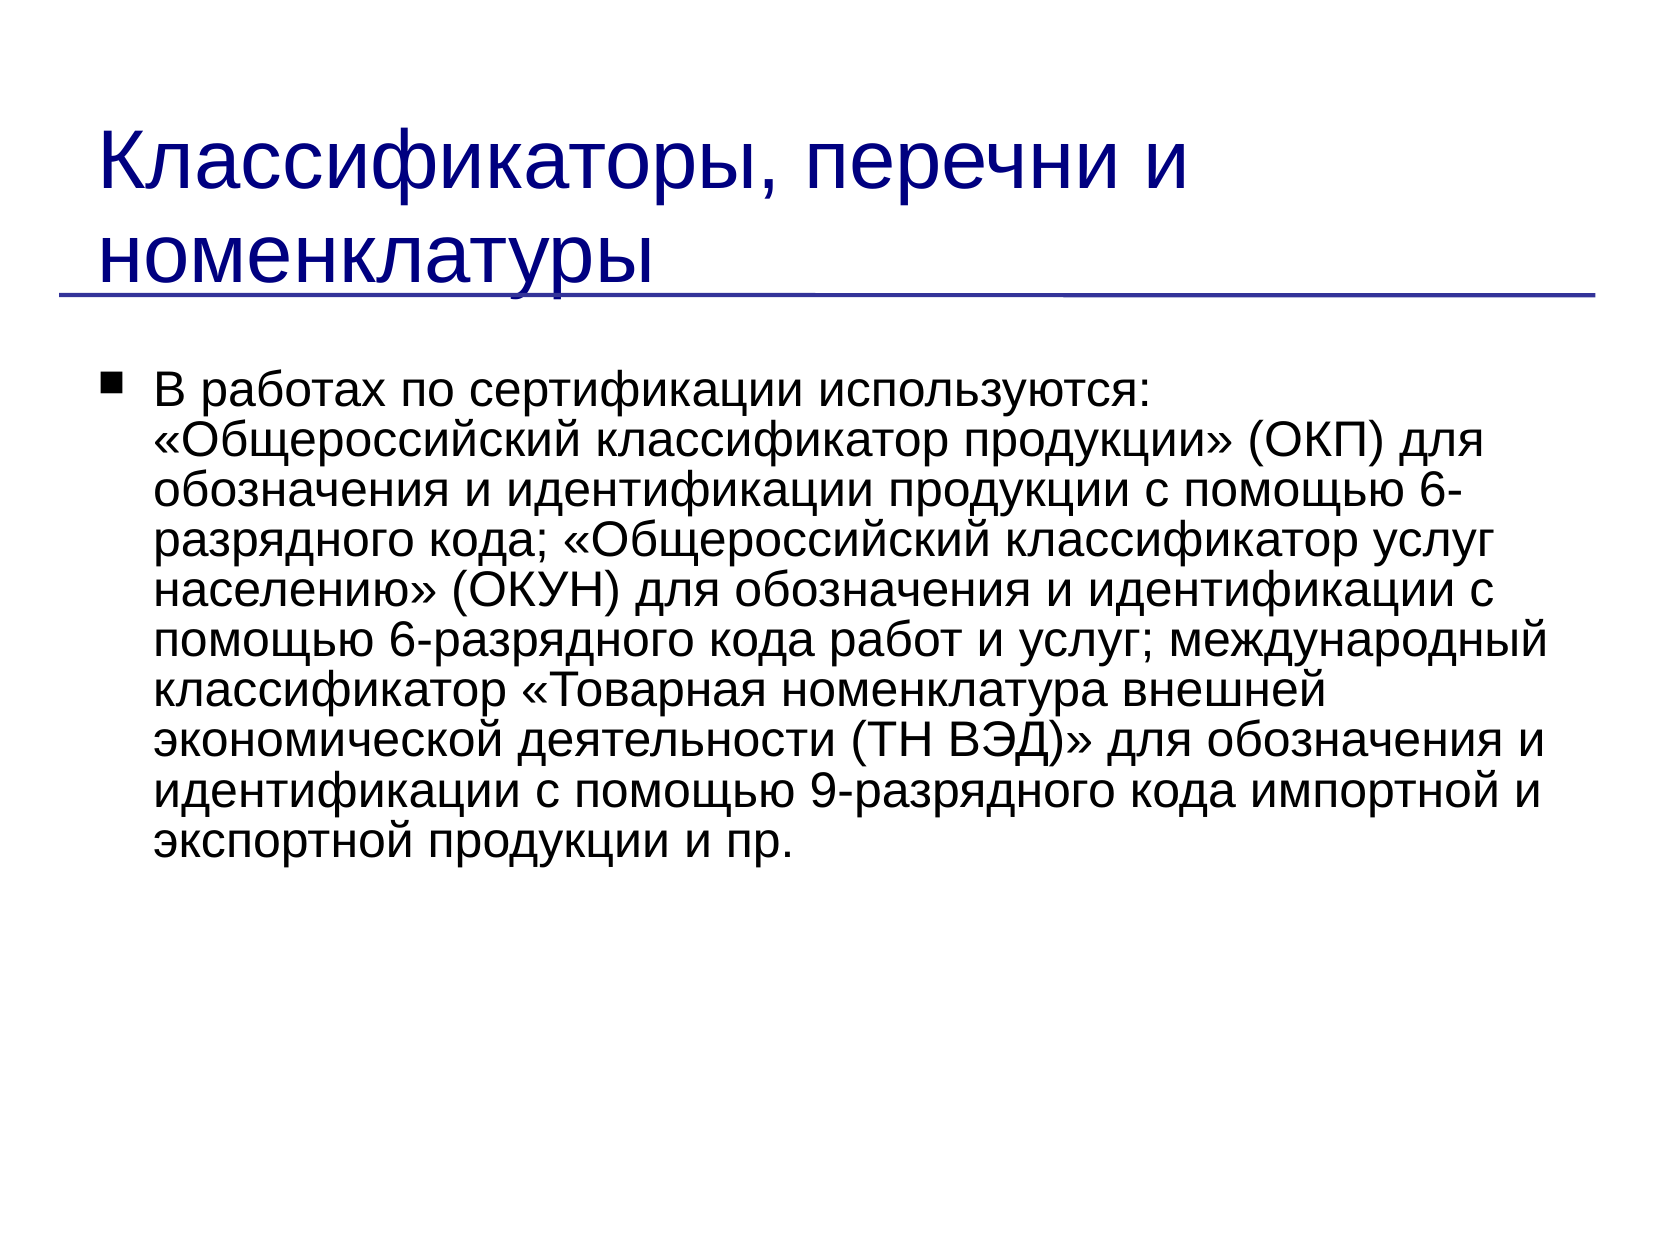

# Классификаторы, перечни и номенклатуры
В работах по сертификации используются: «Общероссийский классификатор продукции» (ОКП) для обозначения и идентификации продукции с помощью 6-разрядного кода; «Общероссийский классификатор услуг населению» (ОКУН) для обозначения и идентификации с помощью 6-разрядного кода работ и услуг; международный классификатор «Товарная номенклатура внешней экономической деятельности (ТН ВЭД)» для обозначения и идентификации с помощью 9-разрядного кода импортной и экспортной продукции и пр.